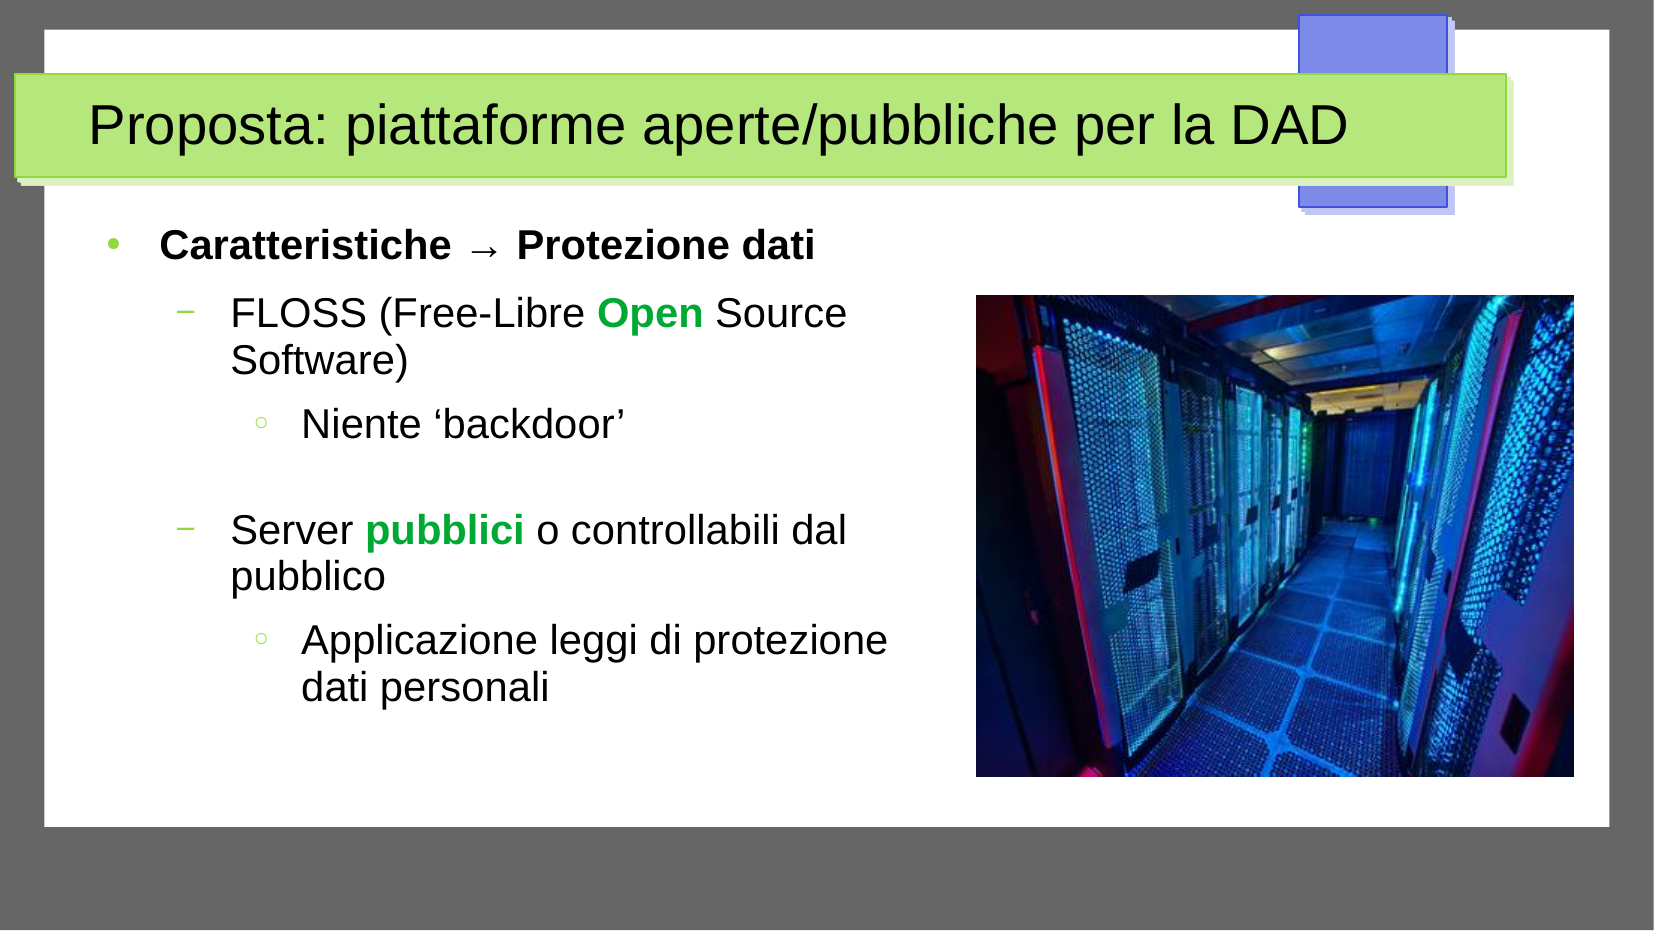

# Proposta: piattaforme aperte/pubbliche per la DAD
Caratteristiche → Protezione dati
FLOSS (Free-Libre Open Source Software)
Niente ‘backdoor’
Server pubblici o controllabili dal pubblico
Applicazione leggi di protezione dati personali